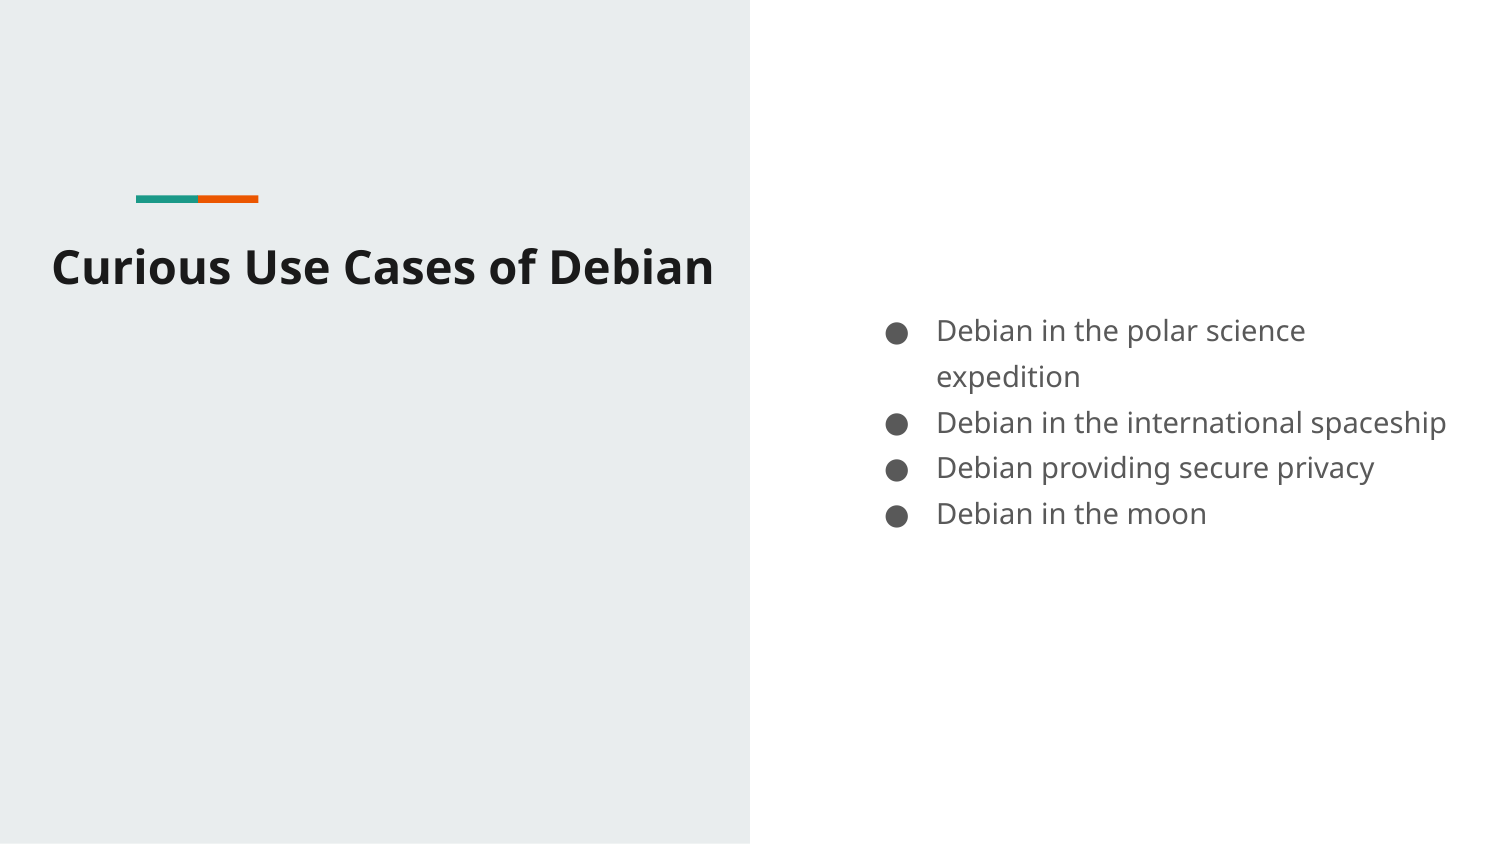

# Curious Use Cases of Debian
Debian in the polar science expedition
Debian in the international spaceship
Debian providing secure privacy
Debian in the moon